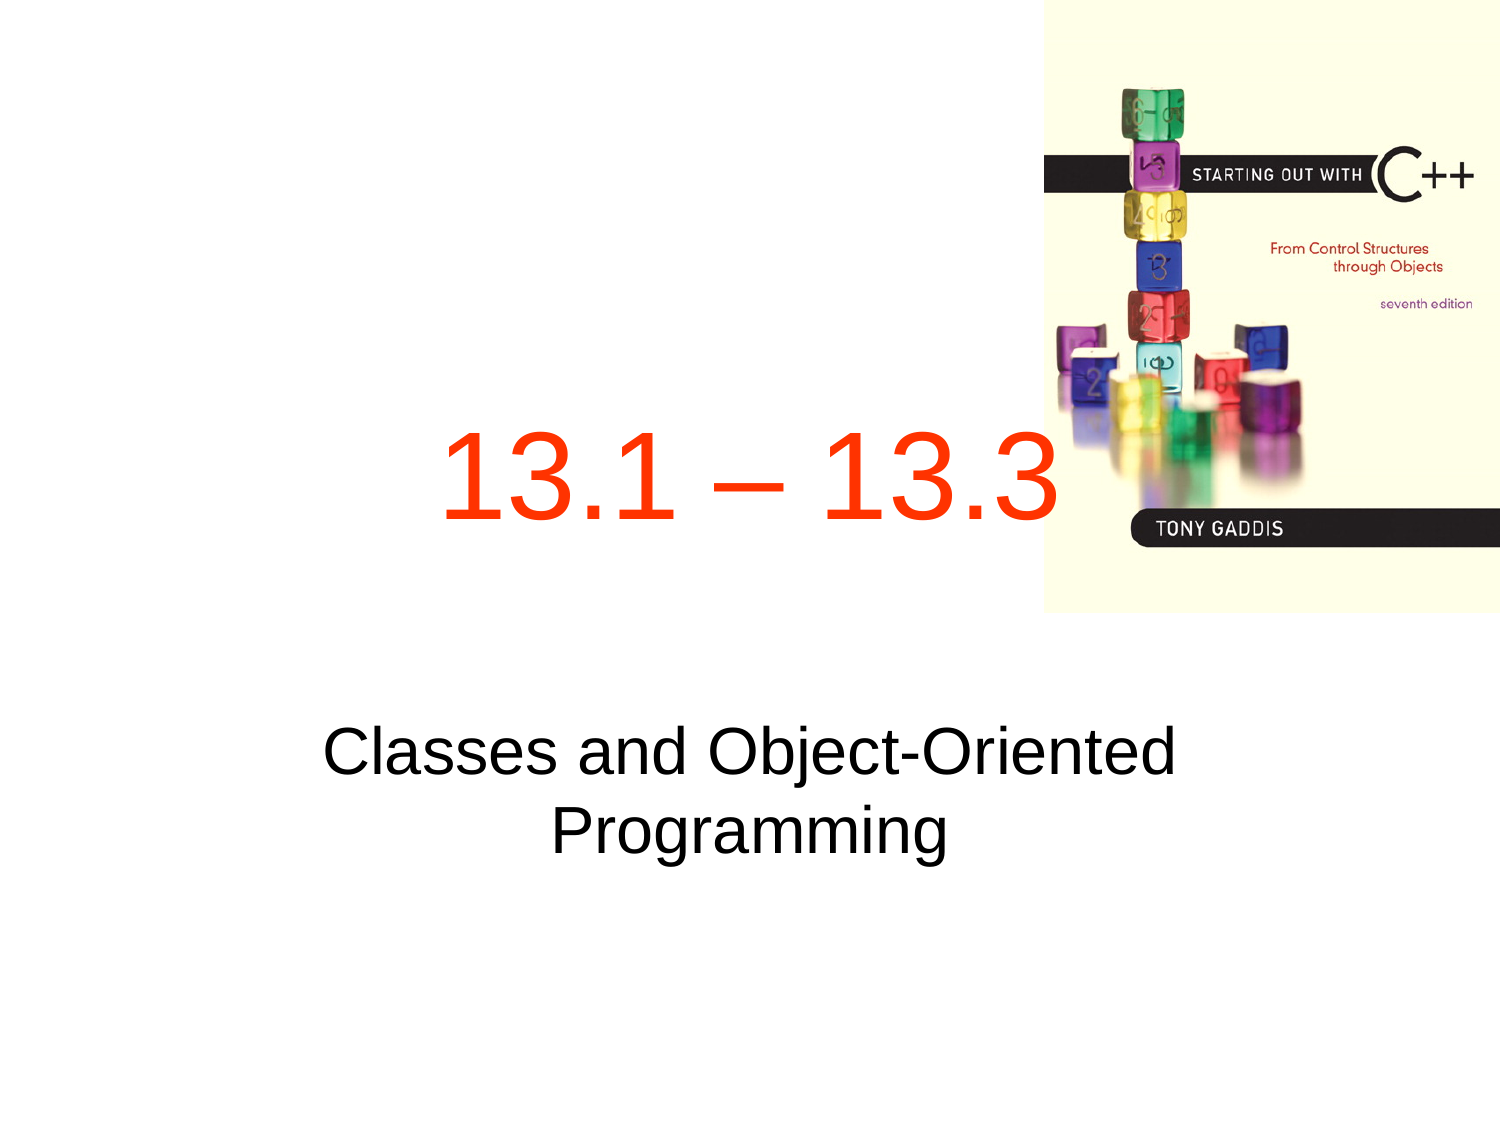

# 13.1 – 13.3
Classes and Object-Oriented Programming